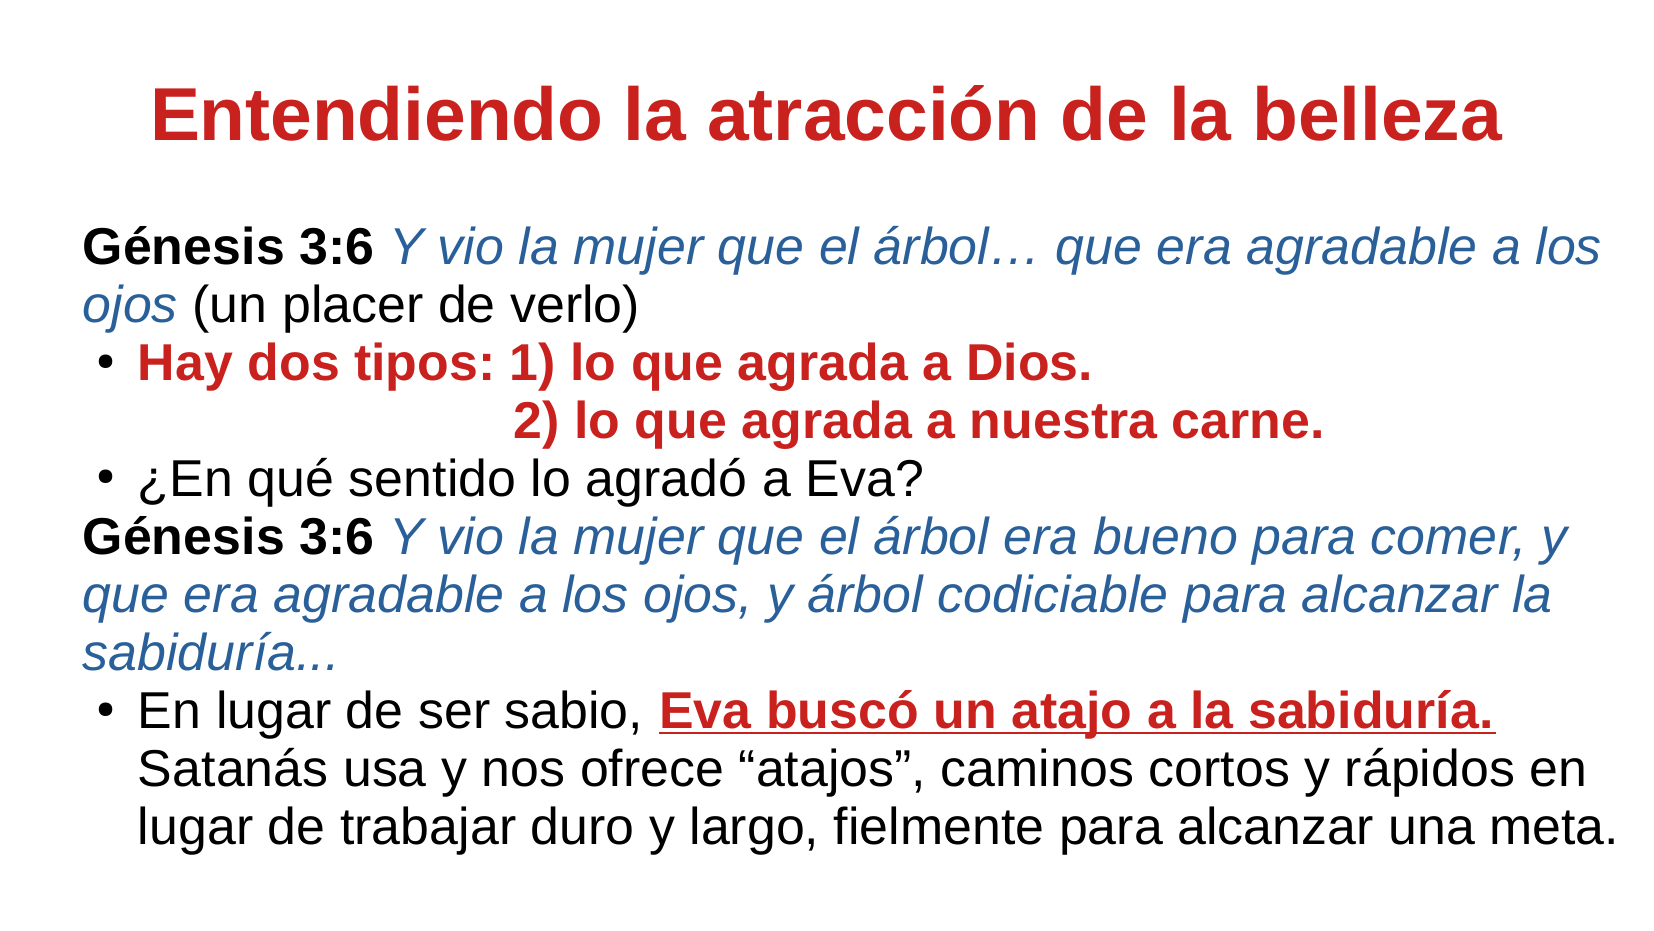

# Entendiendo la atracción de la belleza
Génesis 3:6 Y vio la mujer que el árbol… que era agradable a los ojos (un placer de verlo)
Hay dos tipos: 1) lo que agrada a Dios.
 2) lo que agrada a nuestra carne.
¿En qué sentido lo agradó a Eva?
Génesis 3:6 Y vio la mujer que el árbol era bueno para comer, y que era agradable a los ojos, y árbol codiciable para alcanzar la sabiduría...
En lugar de ser sabio, Eva buscó un atajo a la sabiduría. Satanás usa y nos ofrece “atajos”, caminos cortos y rápidos en lugar de trabajar duro y largo, fielmente para alcanzar una meta.